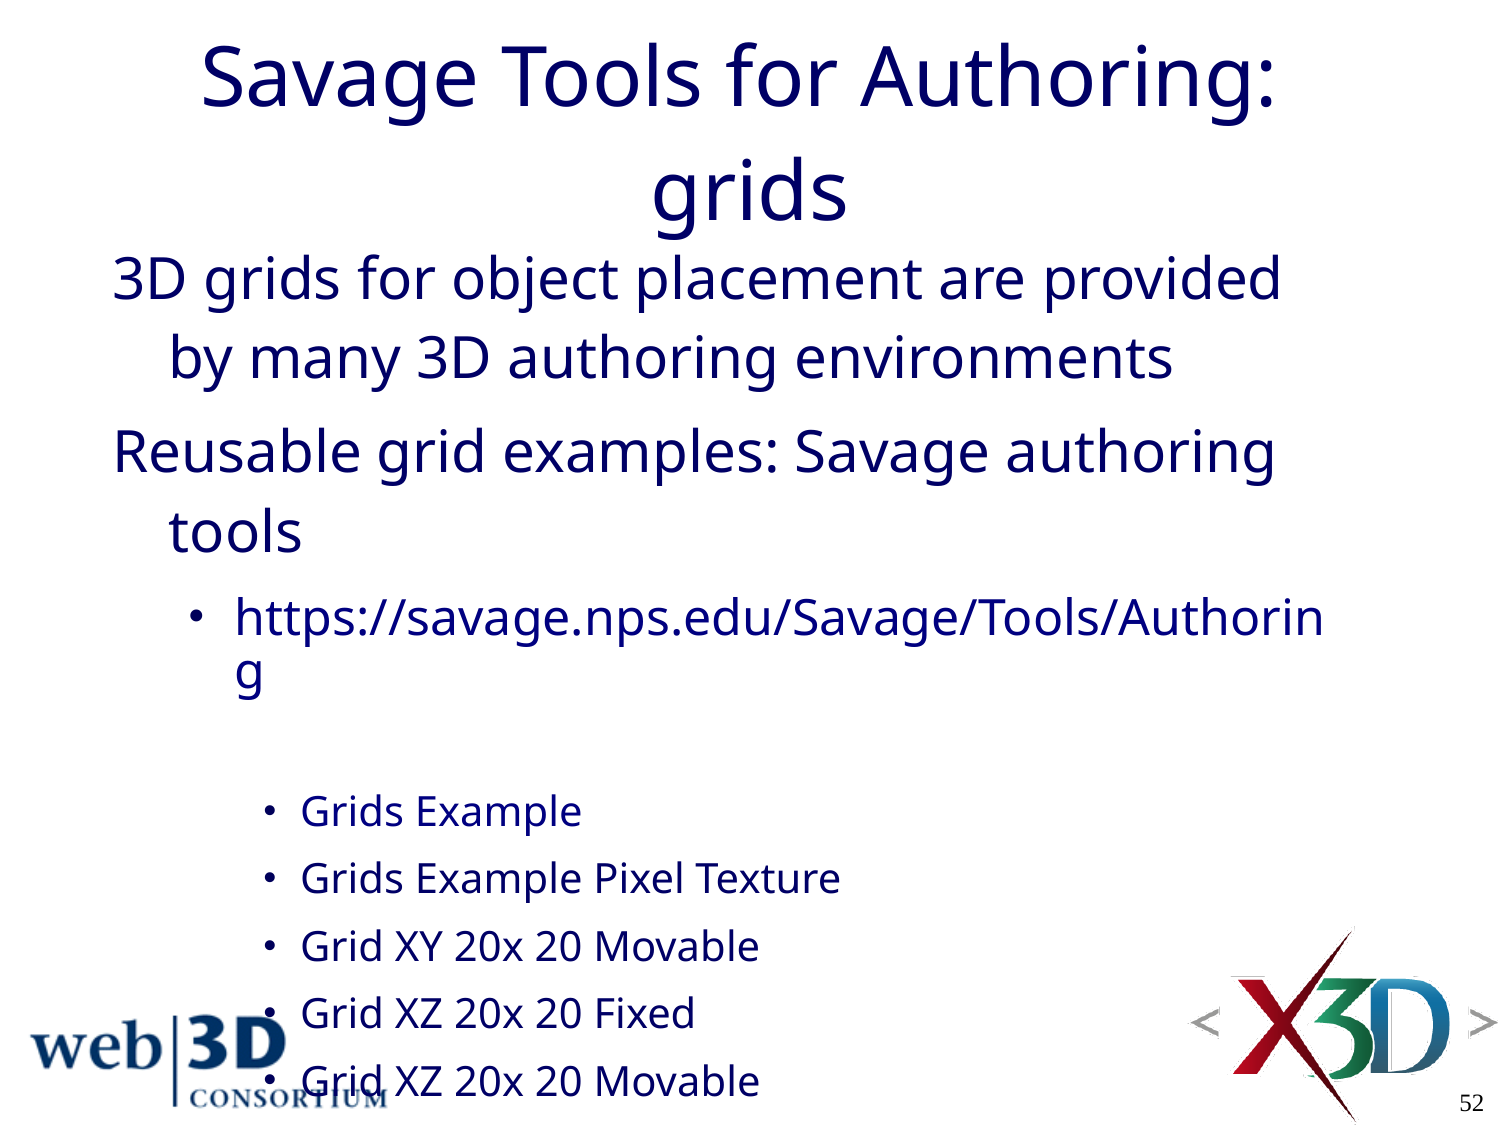

# Savage Tools for Authoring: grids
3D grids for object placement are provided by many 3D authoring environments
Reusable grid examples: Savage authoring tools
https://savage.nps.edu/Savage/Tools/Authoring
Grids Example
Grids Example Pixel Texture
Grid XY 20x 20 Movable
Grid XZ 20x 20 Fixed
Grid XZ 20x 20 Movable
Grid XZExample
Grid XZPrototype
Grid YZ 20x 20 Movable